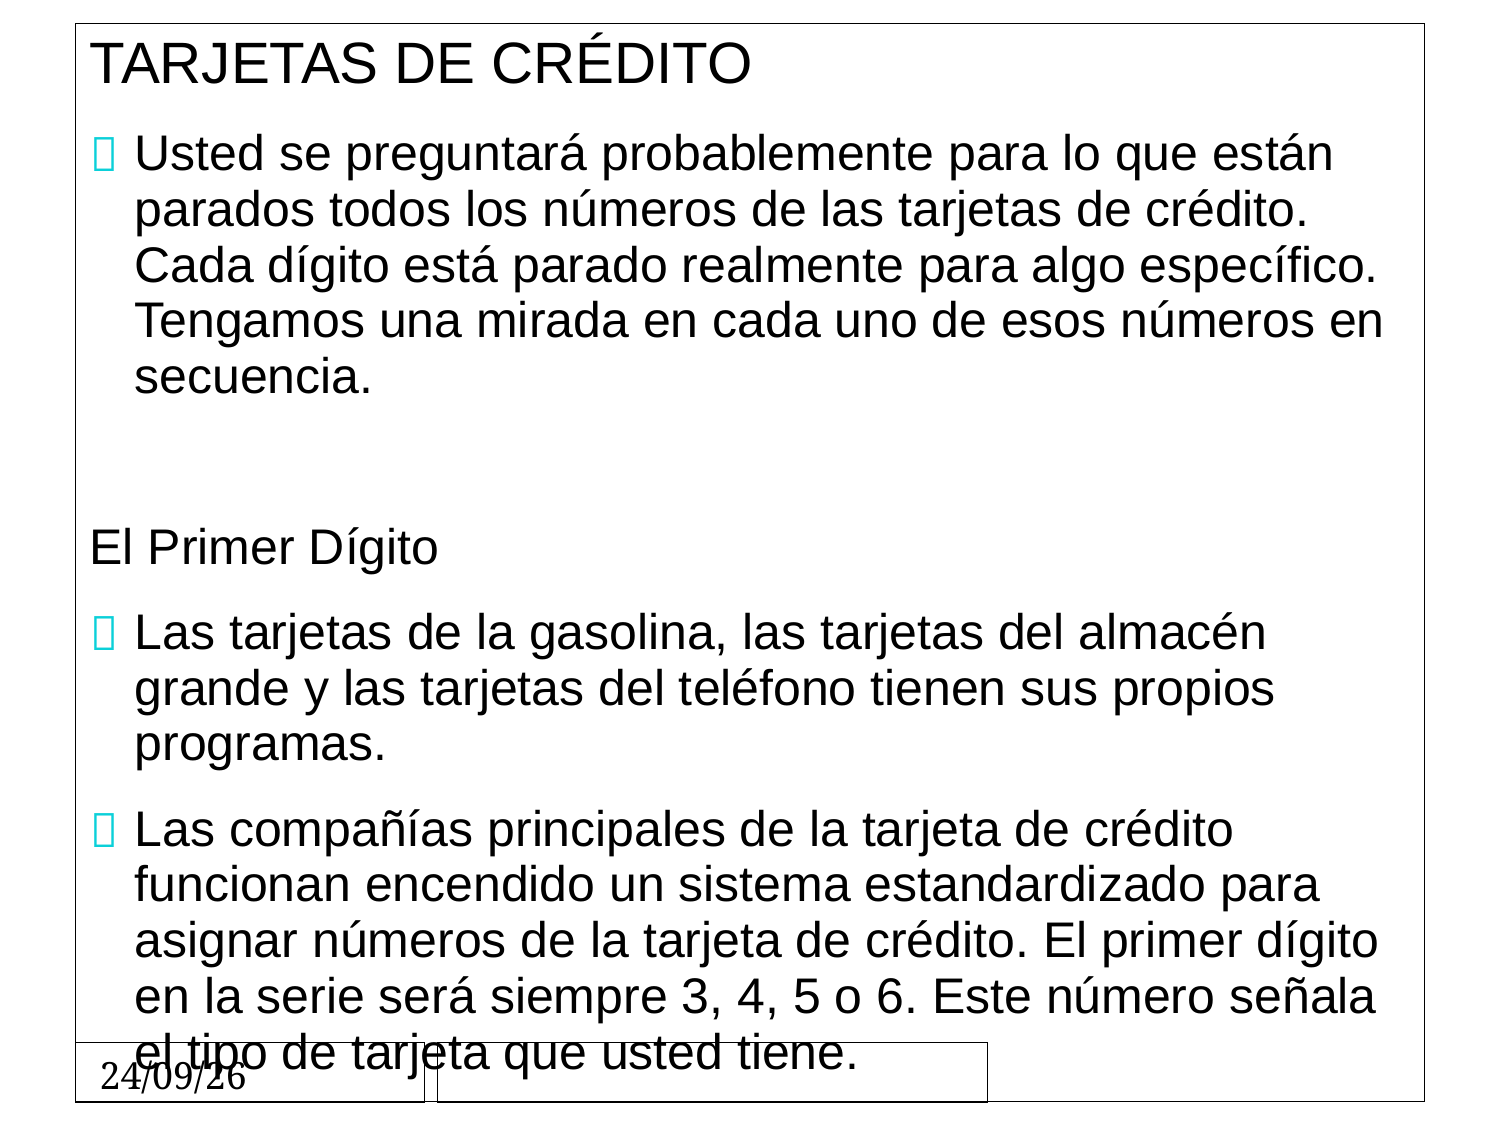

# TARJETAS DE CRÉDITO
Usted se preguntará probablemente para lo que están parados todos los números de las tarjetas de crédito. Cada dígito está parado realmente para algo específico. Tengamos una mirada en cada uno de esos números en secuencia.
El Primer Dígito
Las tarjetas de la gasolina, las tarjetas del almacén grande y las tarjetas del teléfono tienen sus propios programas.
Las compañías principales de la tarjeta de crédito funcionan encendido un sistema estandardizado para asignar números de la tarjeta de crédito. El primer dígito en la serie será siempre 3, 4, 5 o 6. Este número señala el tipo de tarjeta que usted tiene.